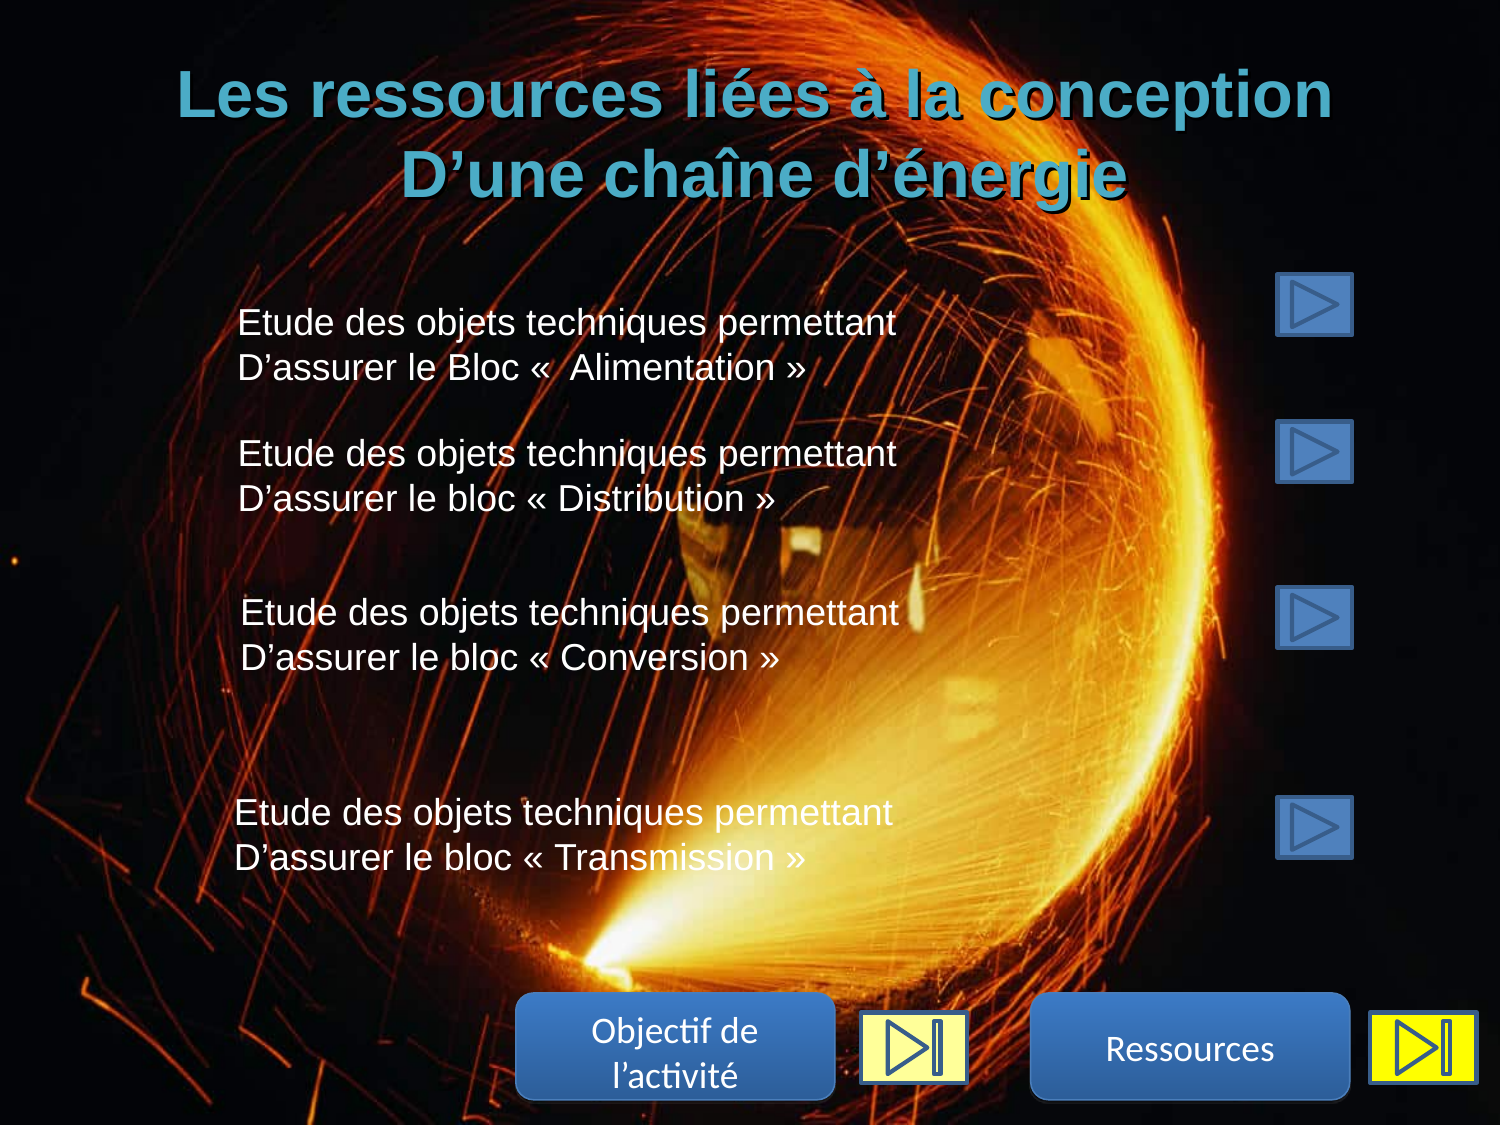

Les ressources liées à la conception
D’une chaîne d’énergie
Etude des objets techniques permettant
D’assurer le Bloc «  Alimentation »
Etude des objets techniques permettant
D’assurer le bloc « Distribution »
Etude des objets techniques permettant
D’assurer le bloc « Conversion »
Etude des objets techniques permettant
D’assurer le bloc « Transmission »
Objectif de l’activité
Ressources